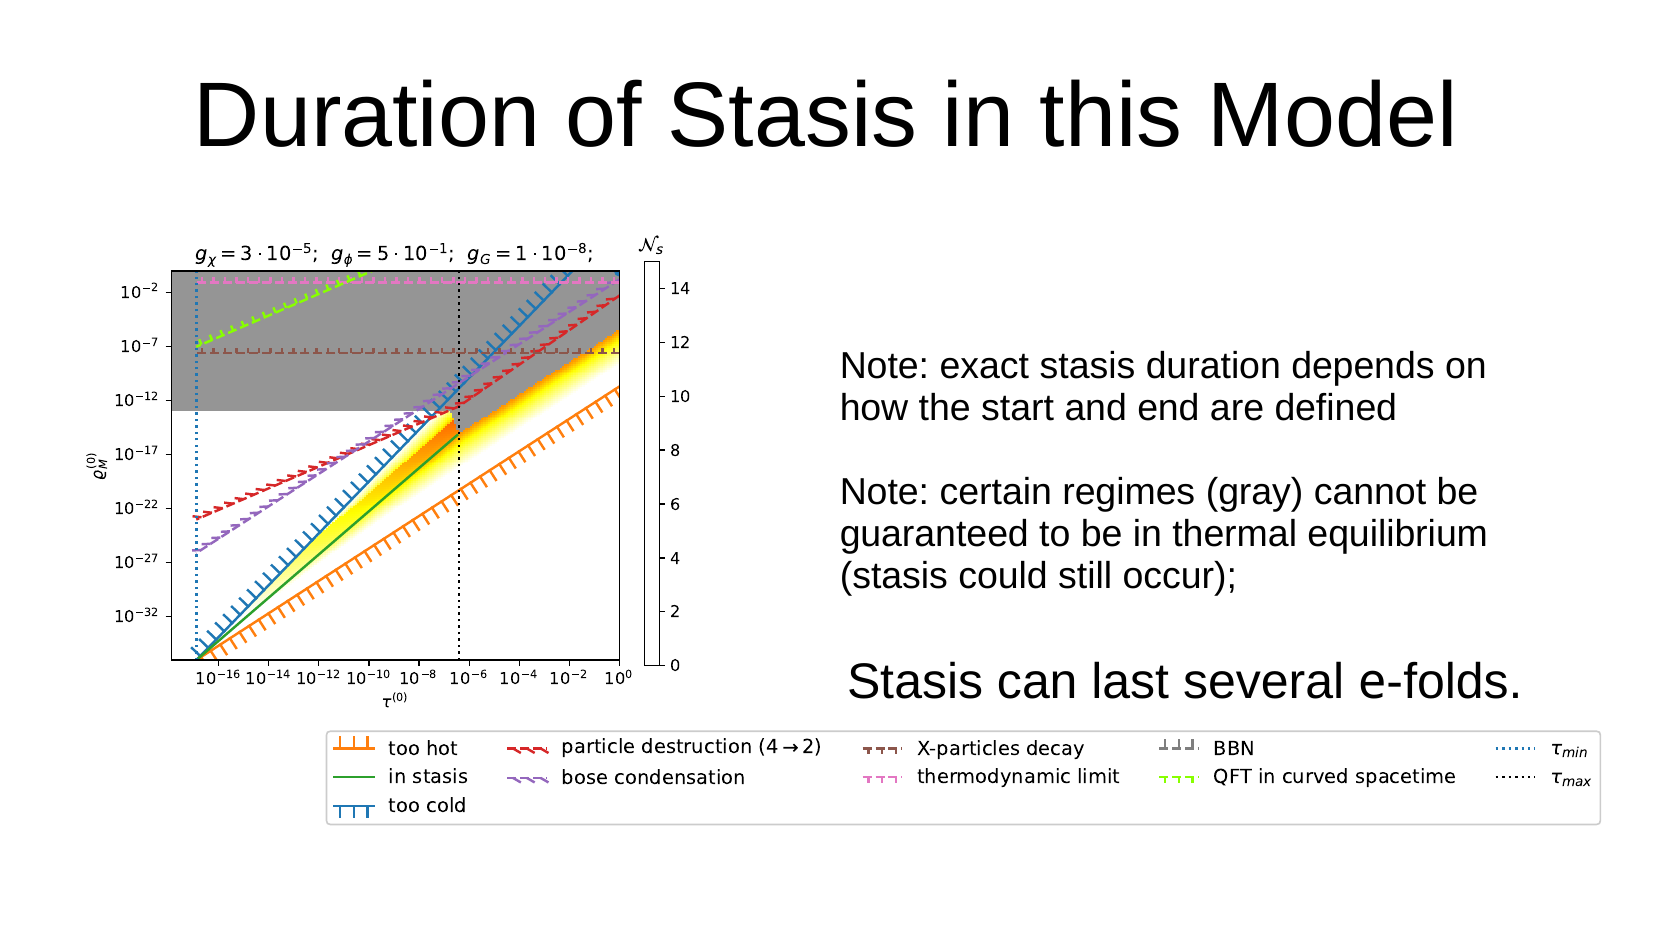

# Duration of Stasis in this Model
Note: exact stasis duration depends on how the start and end are defined
Note: certain regimes (gray) cannot be guaranteed to be in thermal equilibrium (stasis could still occur);
Stasis can last several e-folds.